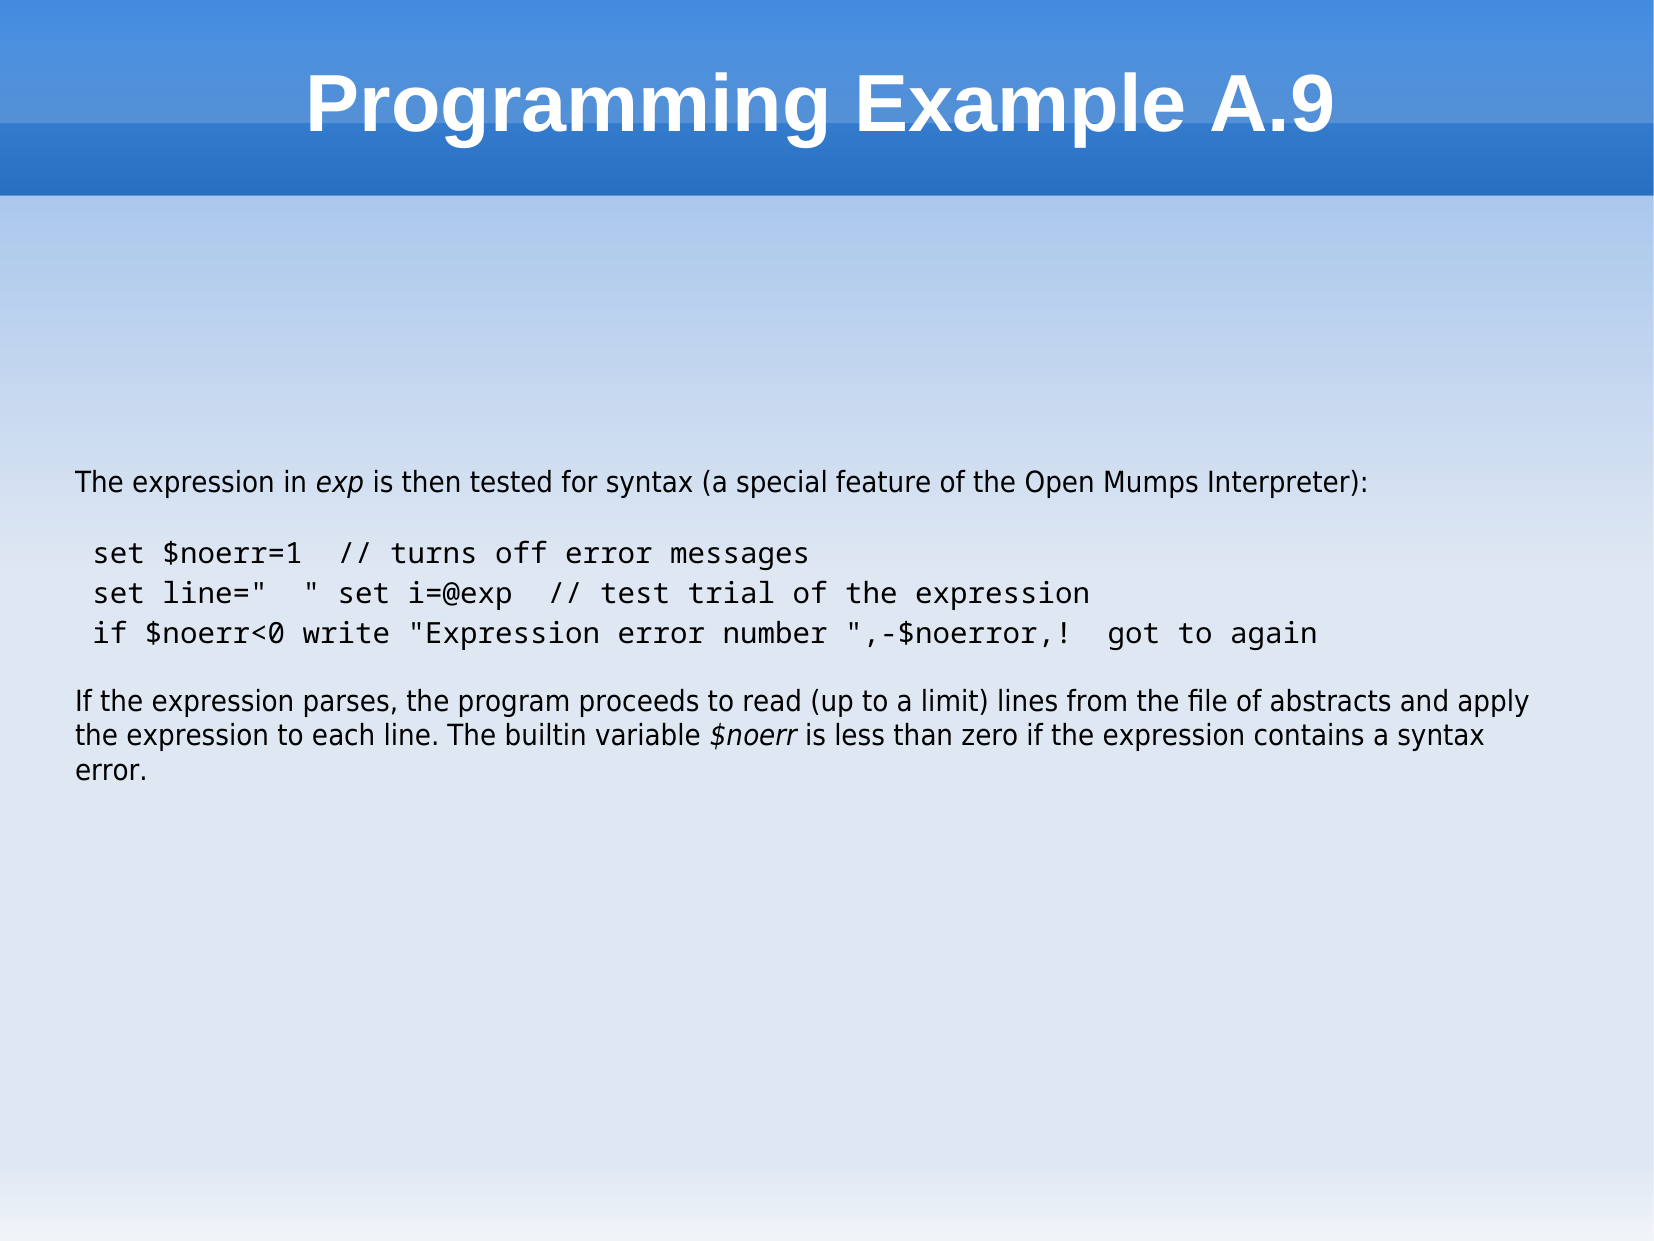

# Programming Example A.9
The expression in exp is then tested for syntax (a special feature of the Open Mumps Interpreter):
 set $noerr=1 // turns off error messages
 set line=" " set i=@exp // test trial of the expression
 if $noerr<0 write "Expression error number ",-$noerror,! got to again
If the expression parses, the program proceeds to read (up to a limit) lines from the file of abstracts and apply the expression to each line. The builtin variable $noerr is less than zero if the expression contains a syntax error.